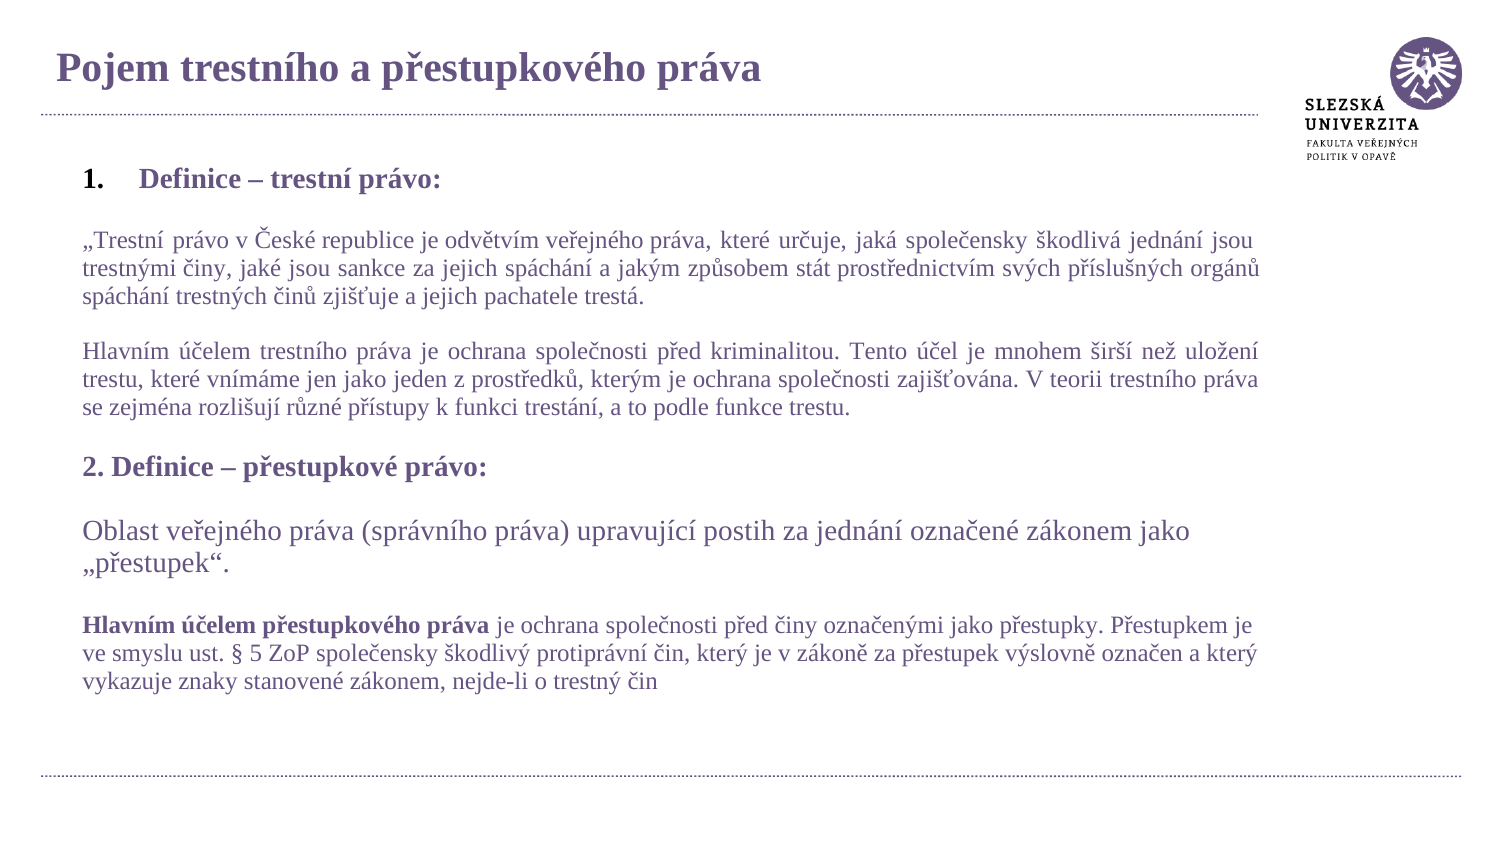

# Pojem trestního a přestupkového práva
Definice – trestní právo:
„Trestní právo v České republice je odvětvím veřejného práva, které určuje, jaká společensky škodlivá jednání jsou trestnými činy, jaké jsou sankce za jejich spáchání a jakým způsobem stát prostřednictvím svých příslušných orgánů spáchání trestných činů zjišťuje a jejich pachatele trestá.
Hlavním účelem trestního práva je ochrana společnosti před kriminalitou. Tento účel je mnohem širší než uložení trestu, které vnímáme jen jako jeden z prostředků, kterým je ochrana společnosti zajišťována. V teorii trestního práva se zejména rozlišují různé přístupy k funkci trestání, a to podle funkce trestu.
2. Definice – přestupkové právo:
Oblast veřejného práva (správního práva) upravující postih za jednání označené zákonem jako „přestupek“.
Hlavním účelem přestupkového práva je ochrana společnosti před činy označenými jako přestupky. Přestupkem je ve smyslu ust. § 5 ZoP společensky škodlivý protiprávní čin, který je v zákoně za přestupek výslovně označen a který vykazuje znaky stanovené zákonem, nejde-li o trestný čin